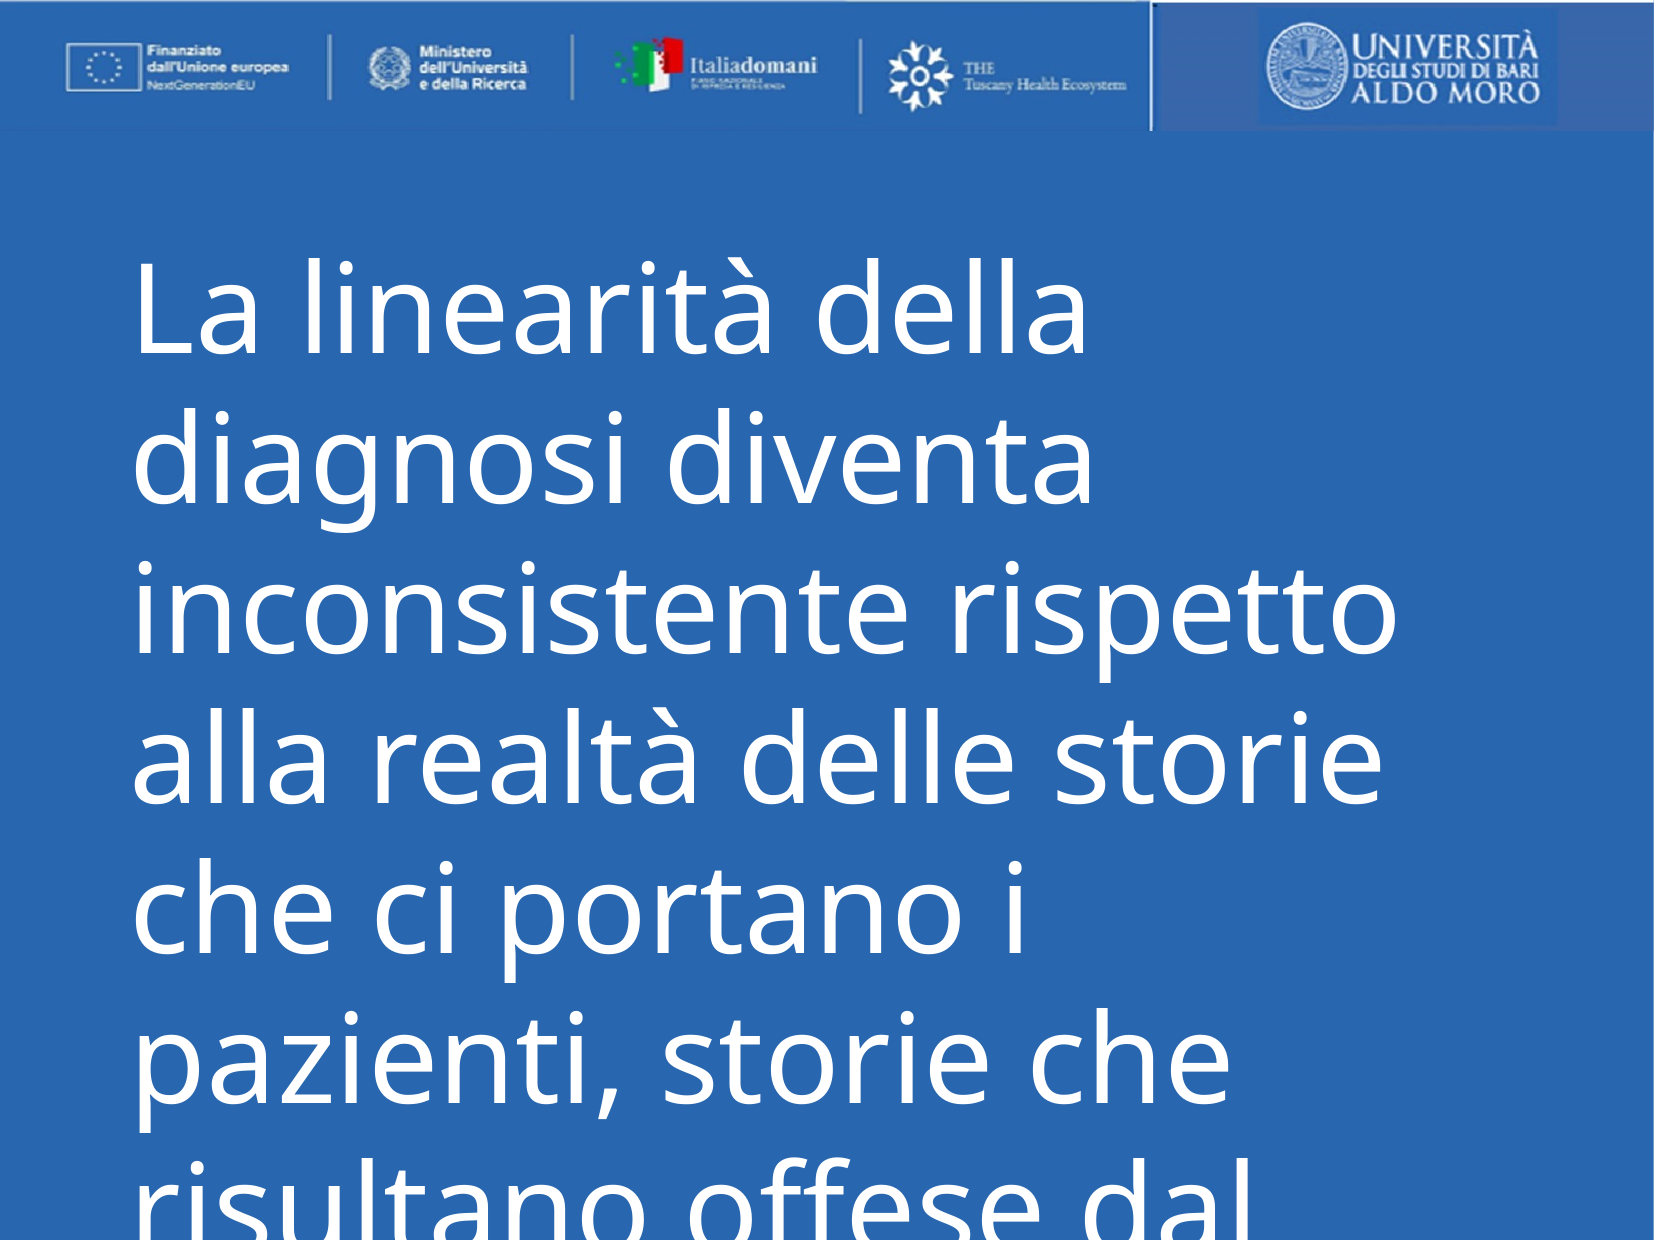

# La linearità della diagnosi diventa inconsistente rispetto alla realtà delle storie che ci portano i pazienti, storie che risultano offese dal DSM.